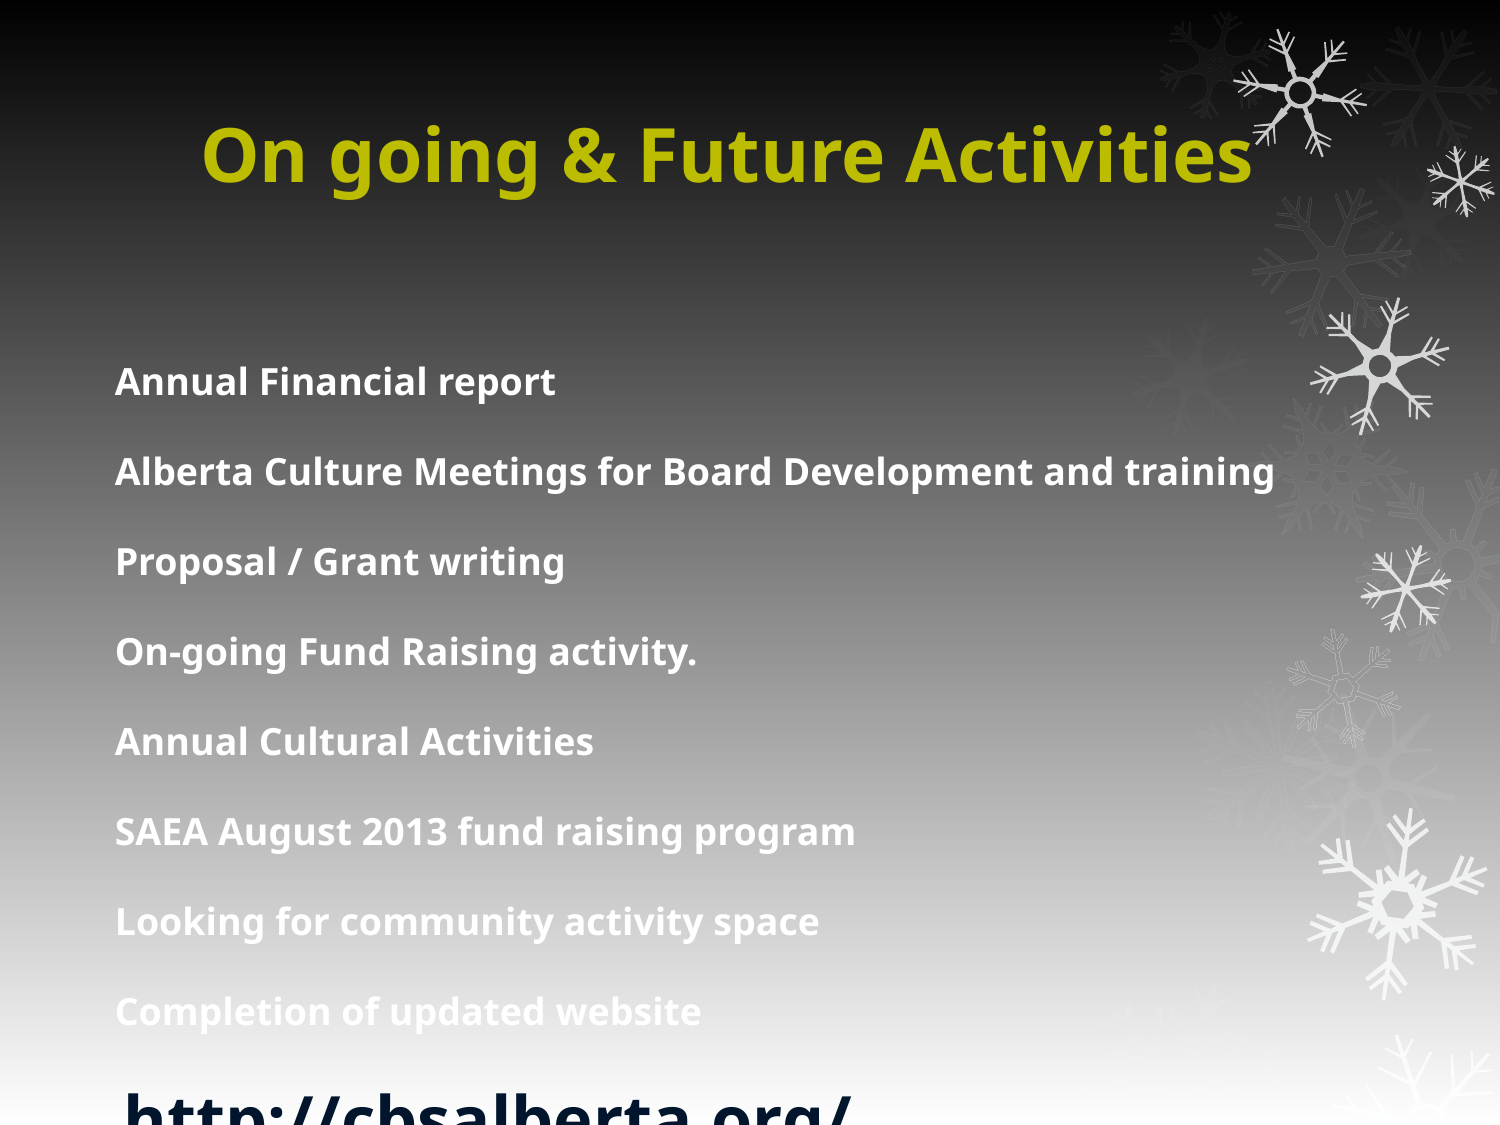

On going & Future Activities
# Annual Financial report Alberta Culture Meetings for Board Development and training Proposal / Grant writing On-going Fund Raising activity. Annual Cultural Activities SAEA August 2013 fund raising program Looking for community activity space Completion of updated website http://cbsalberta.org/